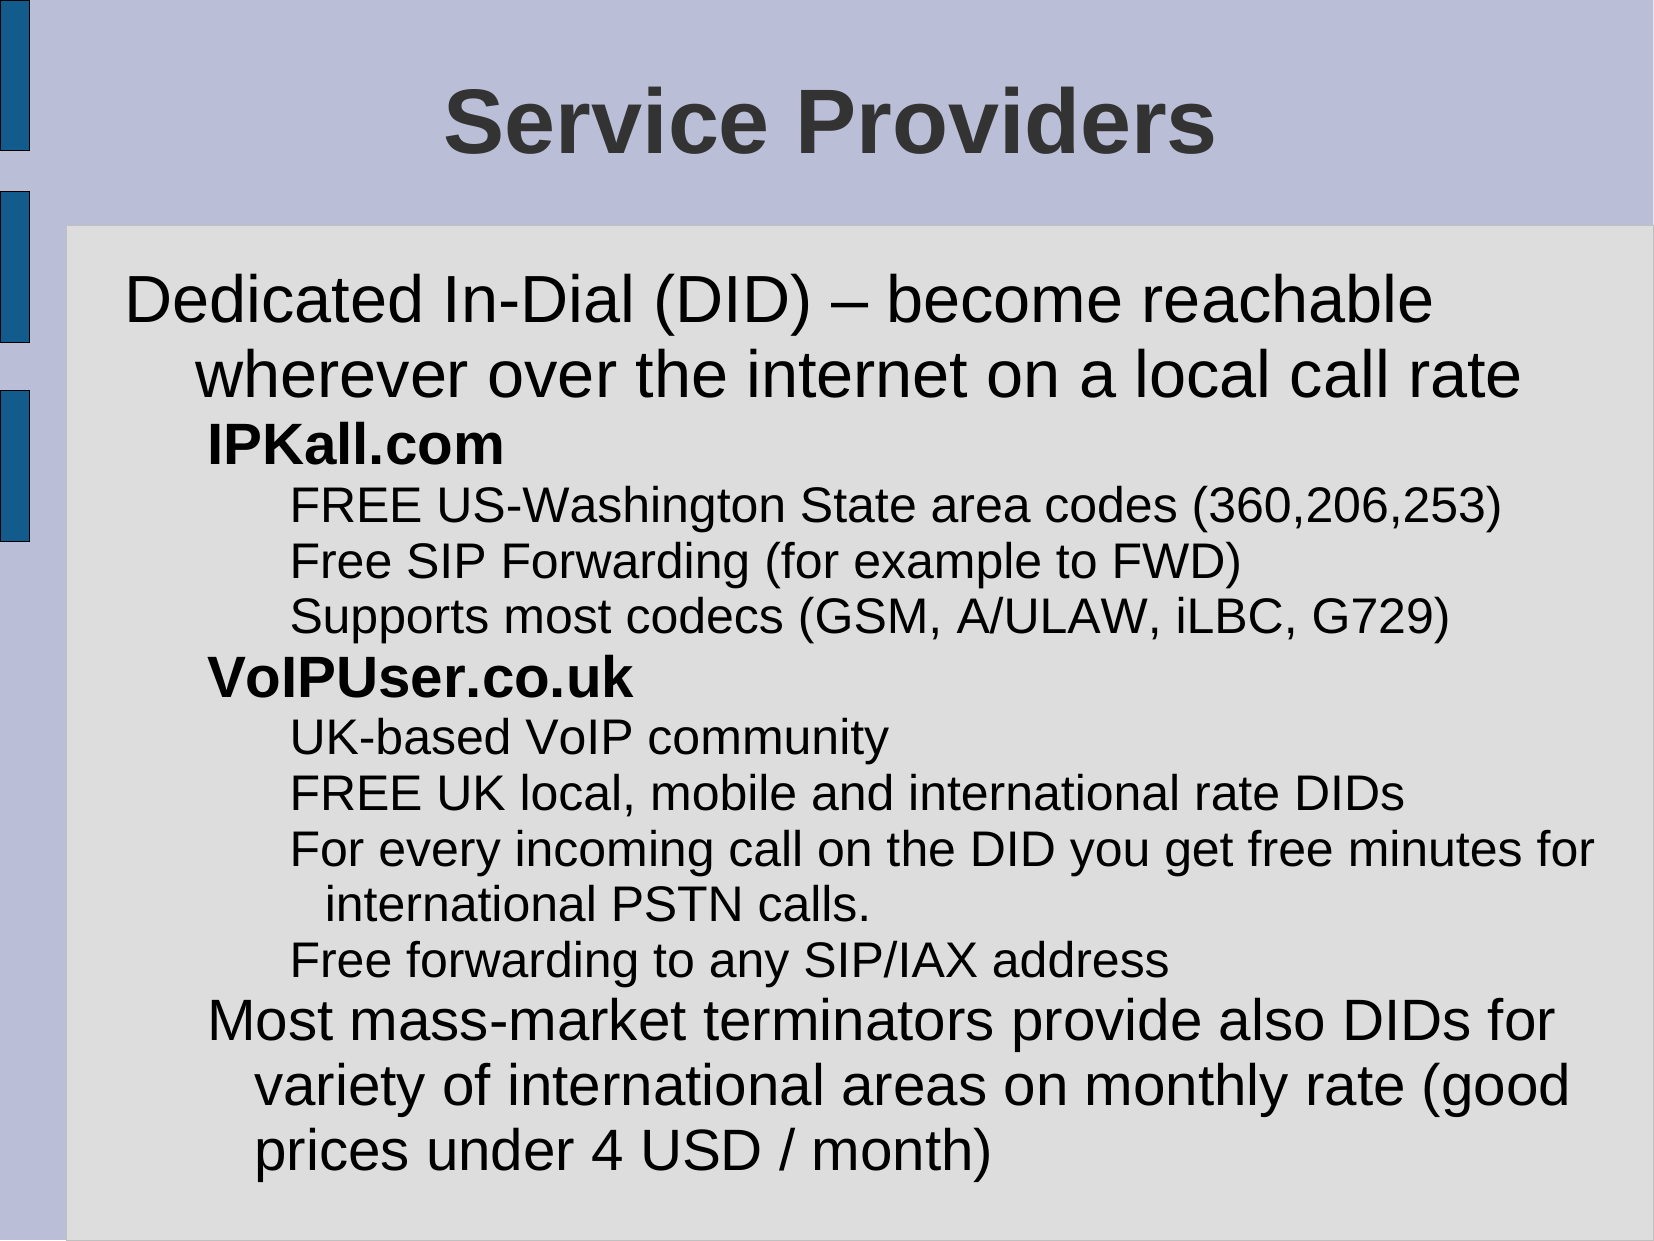

# Service Providers
Dedicated In-Dial (DID) – become reachable wherever over the internet on a local call rate
IPKall.com
FREE US-Washington State area codes (360,206,253)
Free SIP Forwarding (for example to FWD)
Supports most codecs (GSM, A/ULAW, iLBC, G729)
VoIPUser.co.uk
UK-based VoIP community
FREE UK local, mobile and international rate DIDs
For every incoming call on the DID you get free minutes for international PSTN calls.
Free forwarding to any SIP/IAX address
Most mass-market terminators provide also DIDs for variety of international areas on monthly rate (good prices under 4 USD / month)